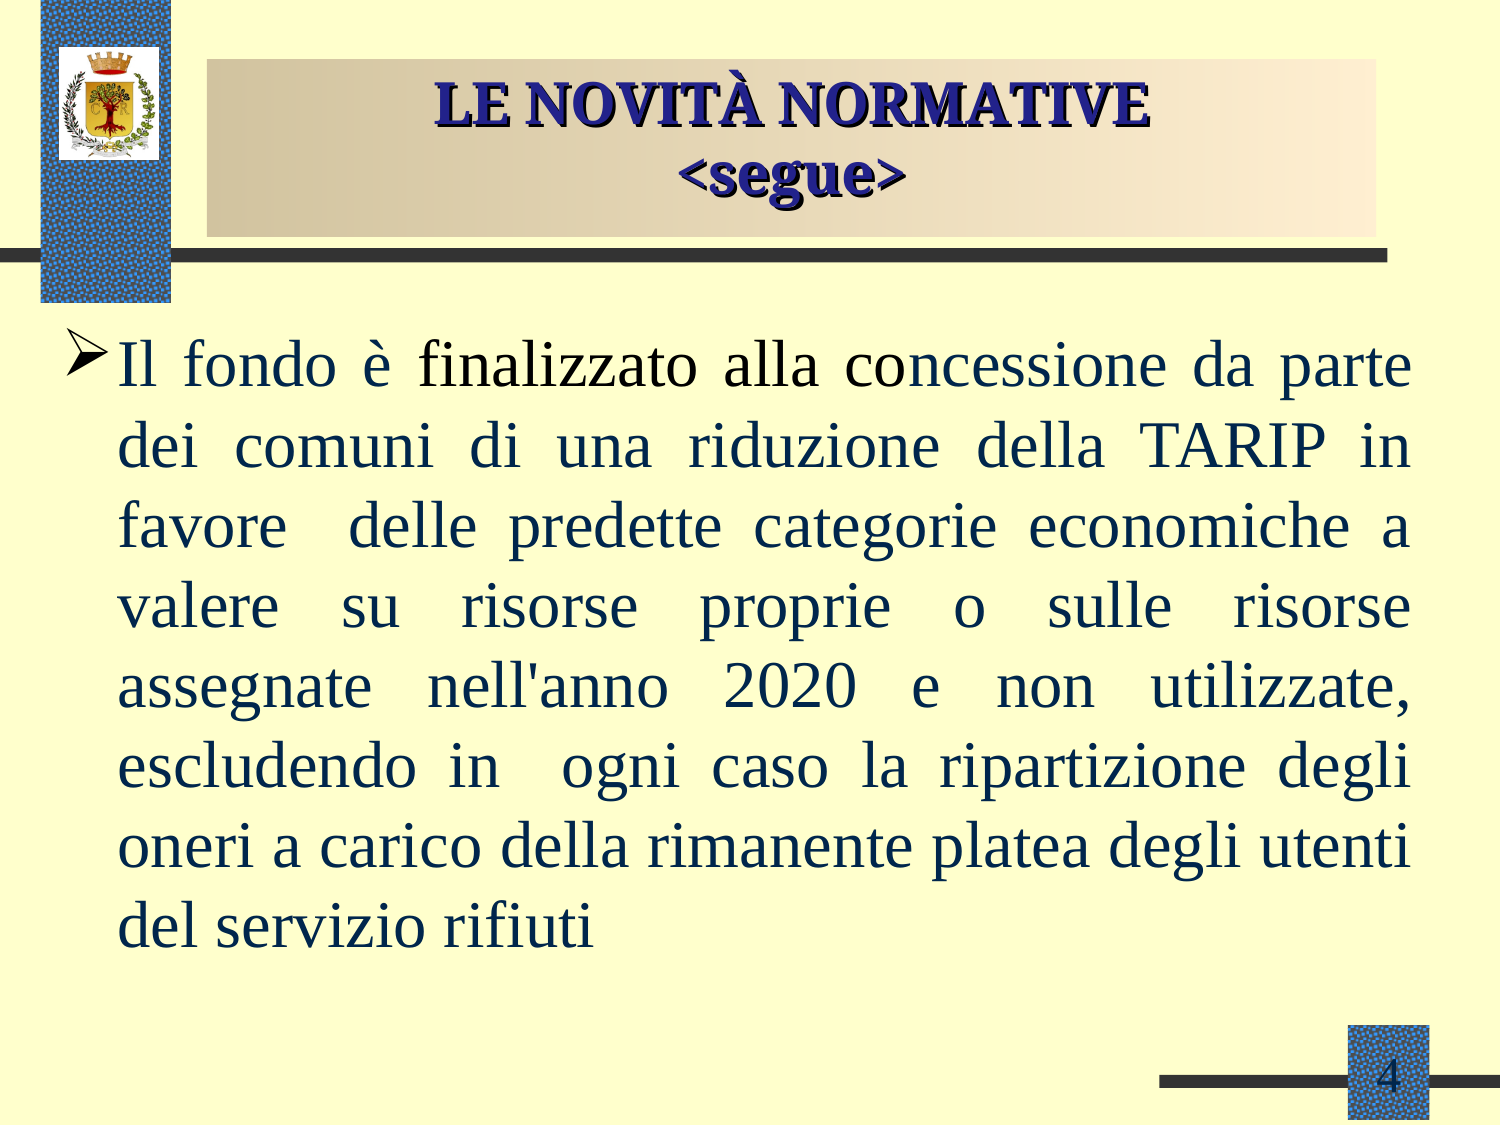

LE NOVITÀ NORMATIVE
<segue>
# Il fondo è finalizzato alla concessione da parte dei comuni di una riduzione della TARIP in favore delle predette categorie economiche a valere su risorse proprie o sulle risorse assegnate nell'anno 2020 e non utilizzate, escludendo in ogni caso la ripartizione degli oneri a carico della rimanente platea degli utenti del servizio rifiuti